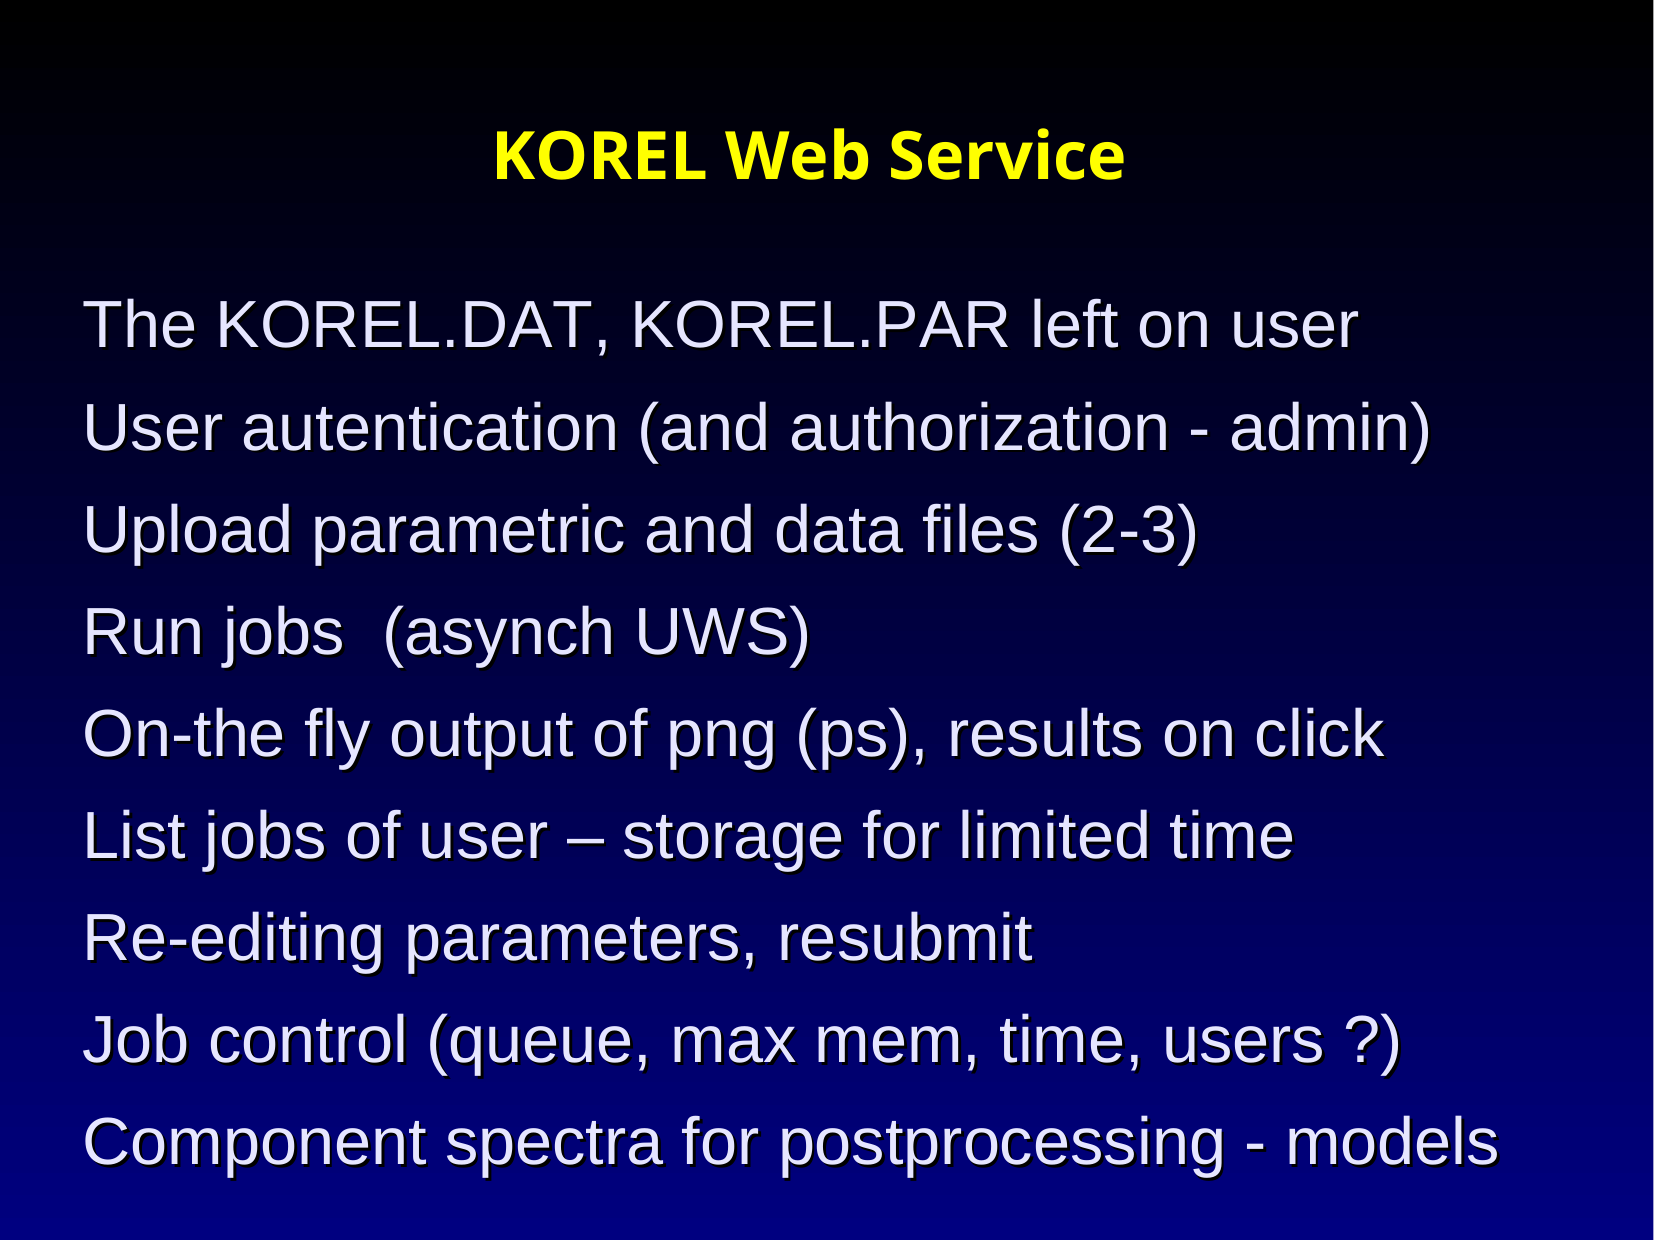

# KOREL Web Service
The KOREL.DAT, KOREL.PAR left on user
User autentication (and authorization - admin)
Upload parametric and data files (2-3)
Run jobs (asynch UWS)
On-the fly output of png (ps), results on click
List jobs of user – storage for limited time
Re-editing parameters, resubmit
Job control (queue, max mem, time, users ?)
Component spectra for postprocessing - models